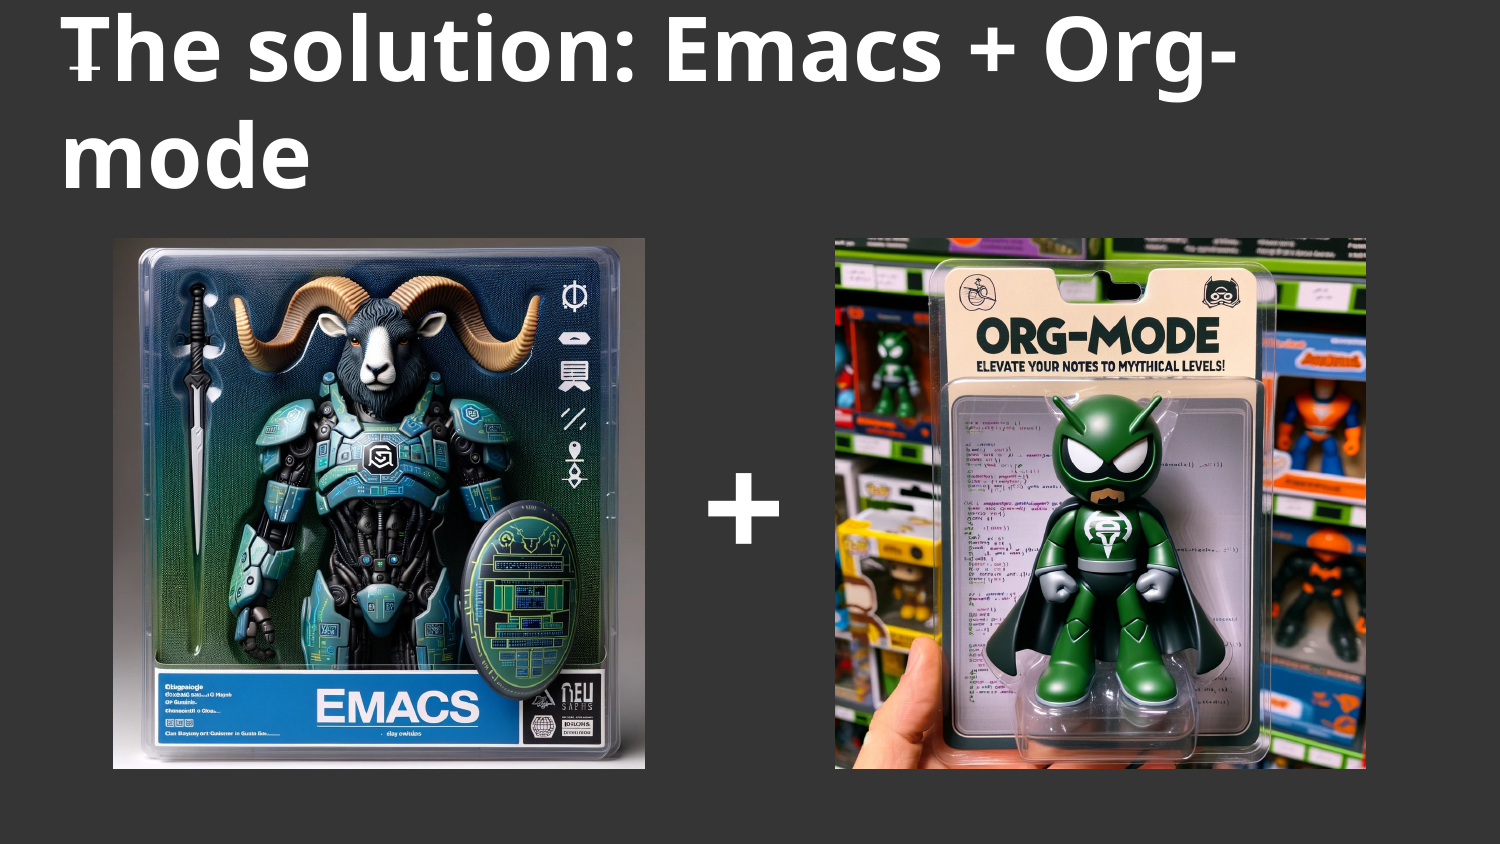

# The solution: Emacs + Org-mode
+